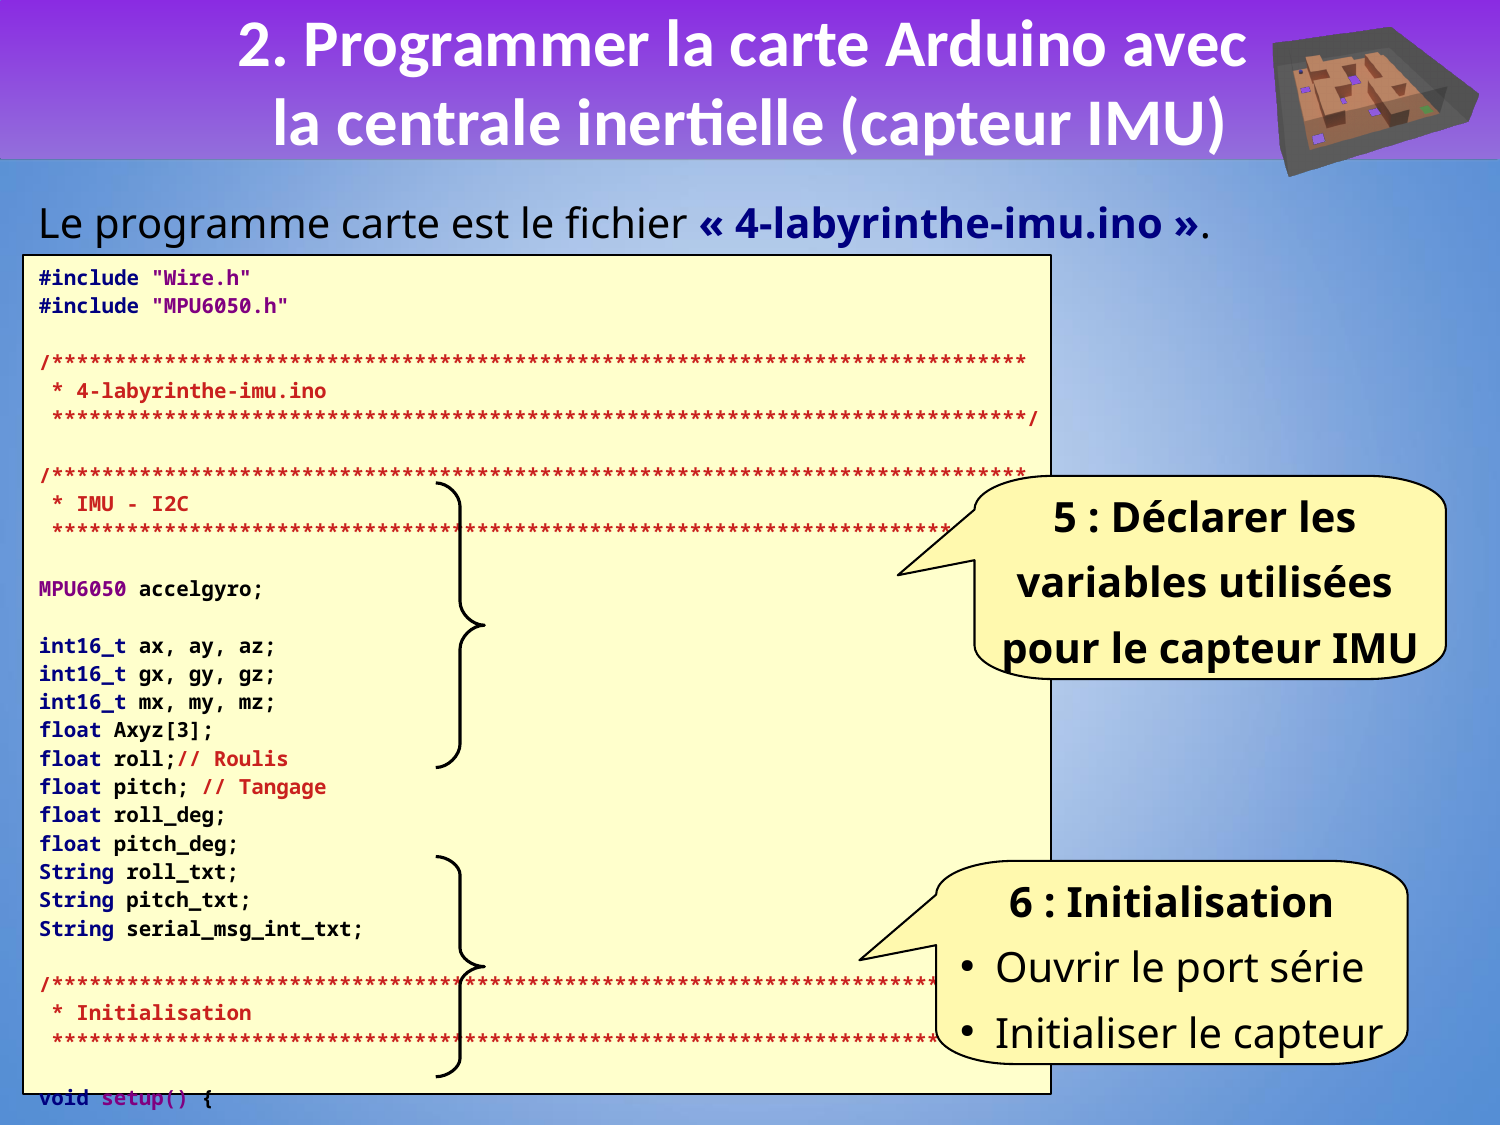

2. Programmer la carte Arduino avec
la centrale inertielle (capteur IMU)
Le programme carte est le fichier « 4-labyrinthe-imu.ino ».
#include "Wire.h"
#include "MPU6050.h"
/******************************************************************************
 * 4-labyrinthe-imu.ino
 ******************************************************************************/
/******************************************************************************
 * IMU - I2C
 ******************************************************************************/
MPU6050 accelgyro;
int16_t ax, ay, az;
int16_t gx, gy, gz;
int16_t mx, my, mz;
float Axyz[3];
float roll;// Roulis
float pitch; // Tangage
float roll_deg;
float pitch_deg;
String roll_txt;
String pitch_txt;
String serial_msg_int_txt;
/******************************************************************************
 * Initialisation
 ******************************************************************************/
void setup() {
 // Liaison série
 Serial.begin(115200);
 // IMU
 Wire.begin();
 accelgyro.initialize();
}
5 : Déclarer les
variables utilisées
pour le capteur IMU
6 : Initialisation
Ouvrir le port série
Initialiser le capteur